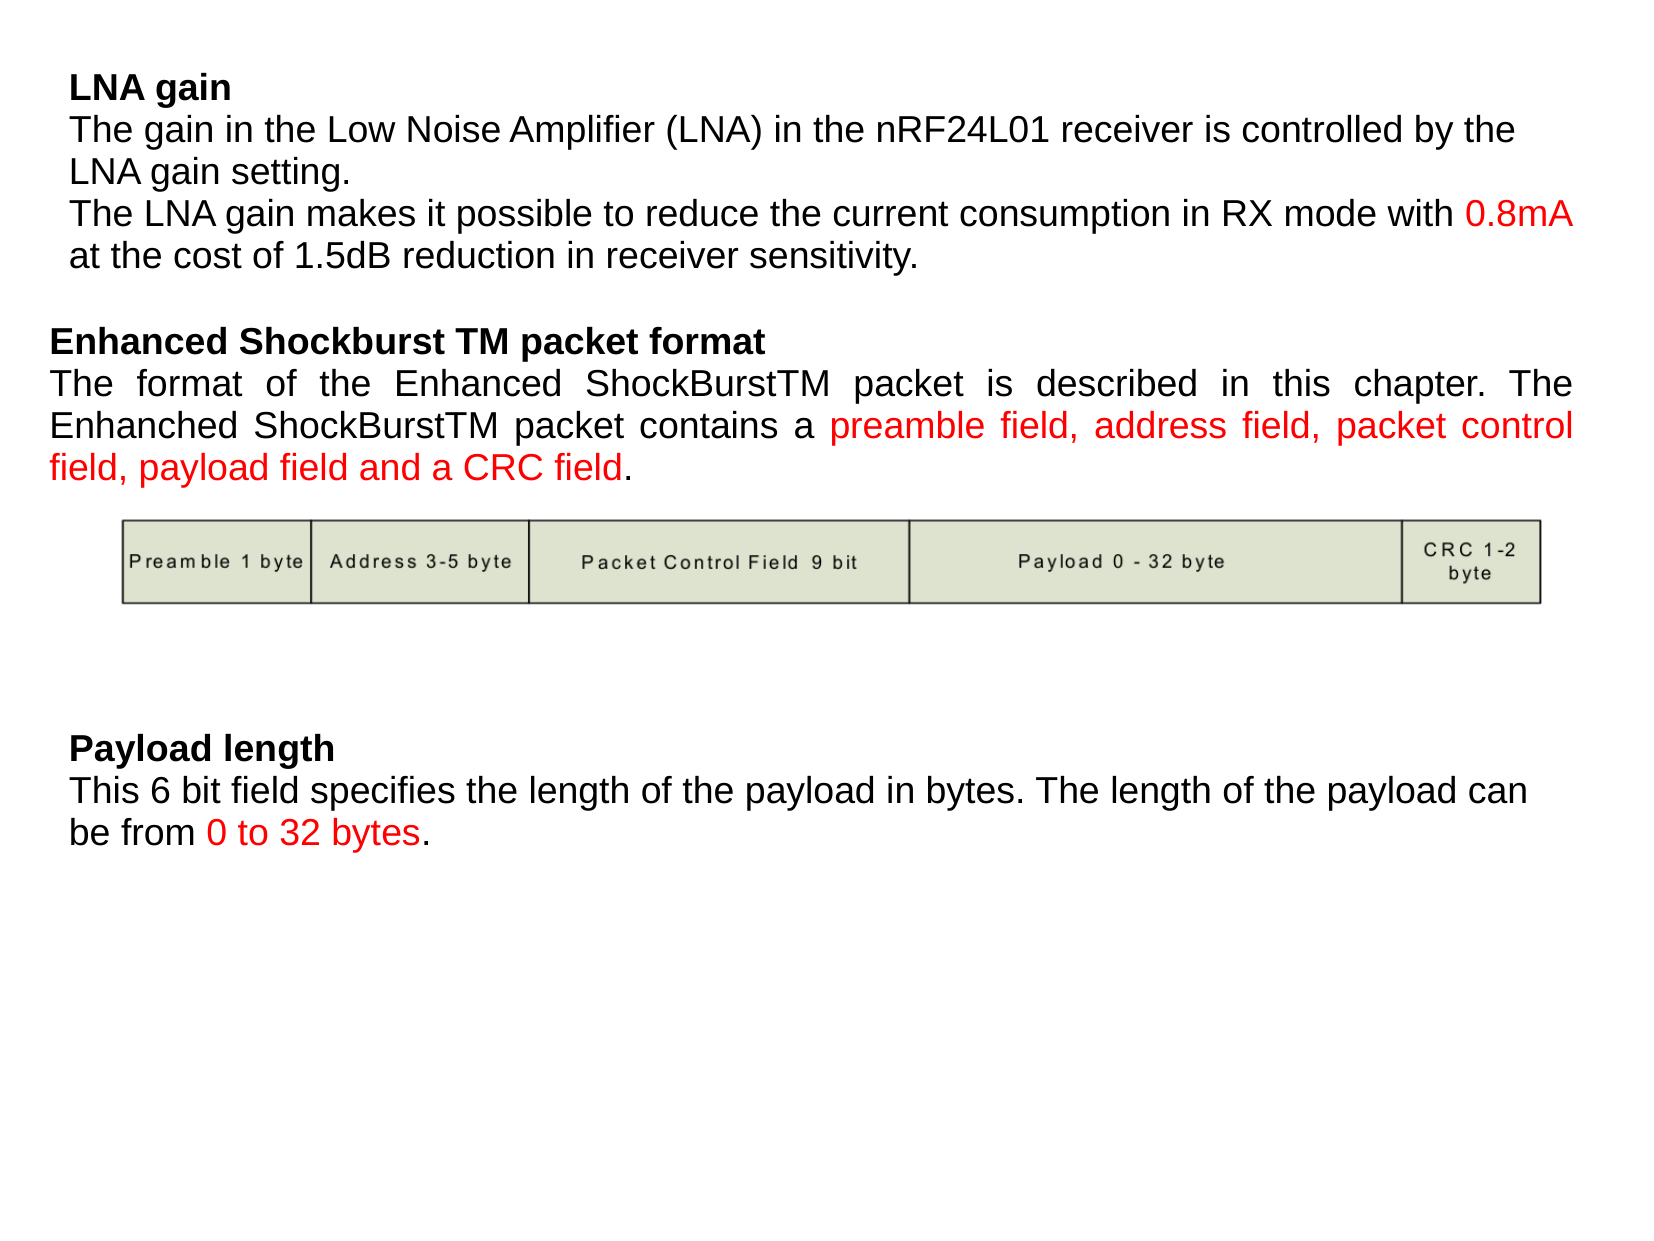

LNA gain
The gain in the Low Noise Amplifier (LNA) in the nRF24L01 receiver is controlled by the LNA gain setting.
The LNA gain makes it possible to reduce the current consumption in RX mode with 0.8mA at the cost of 1.5dB reduction in receiver sensitivity.
Enhanced Shockburst TM packet format
The format of the Enhanced ShockBurstTM packet is described in this chapter. The Enhanched ShockBurstTM packet contains a preamble field, address field, packet control field, payload field and a CRC field.
Payload length
This 6 bit field specifies the length of the payload in bytes. The length of the payload can be from 0 to 32 bytes.